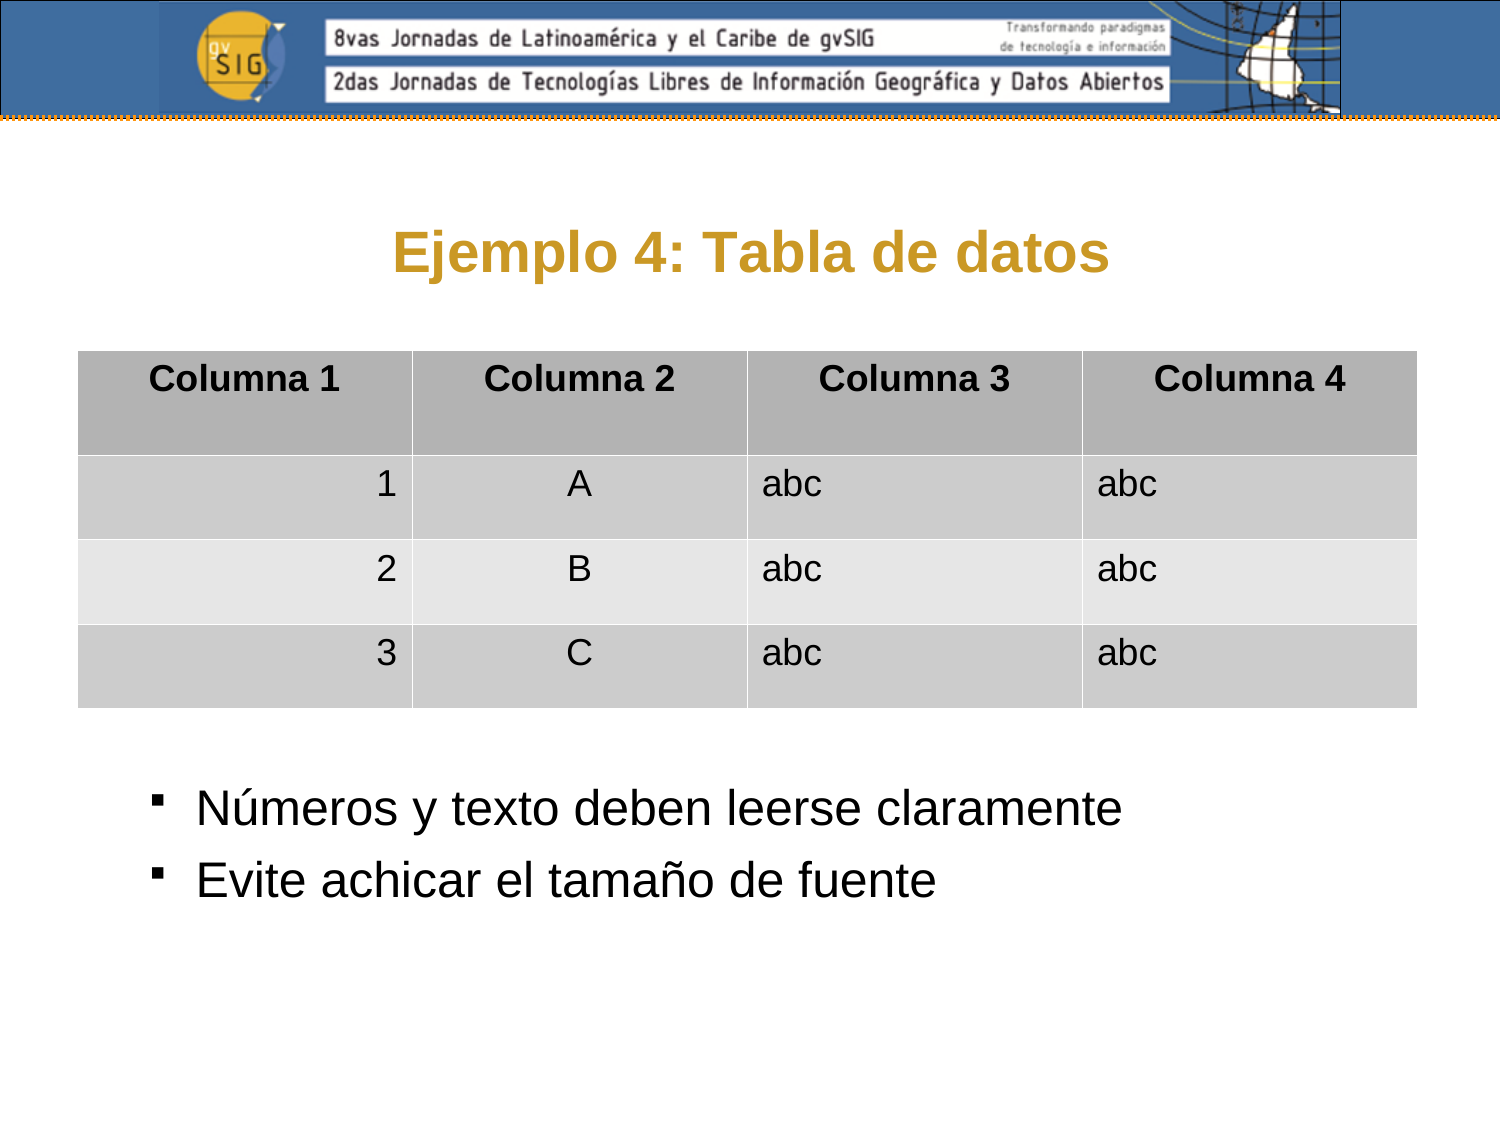

# Ejemplo 4: Tabla de datos
| Columna 1 | Columna 2 | Columna 3 | Columna 4 |
| --- | --- | --- | --- |
| 1 | A | abc | abc |
| 2 | B | abc | abc |
| 3 | C | abc | abc |
Números y texto deben leerse claramente
Evite achicar el tamaño de fuente